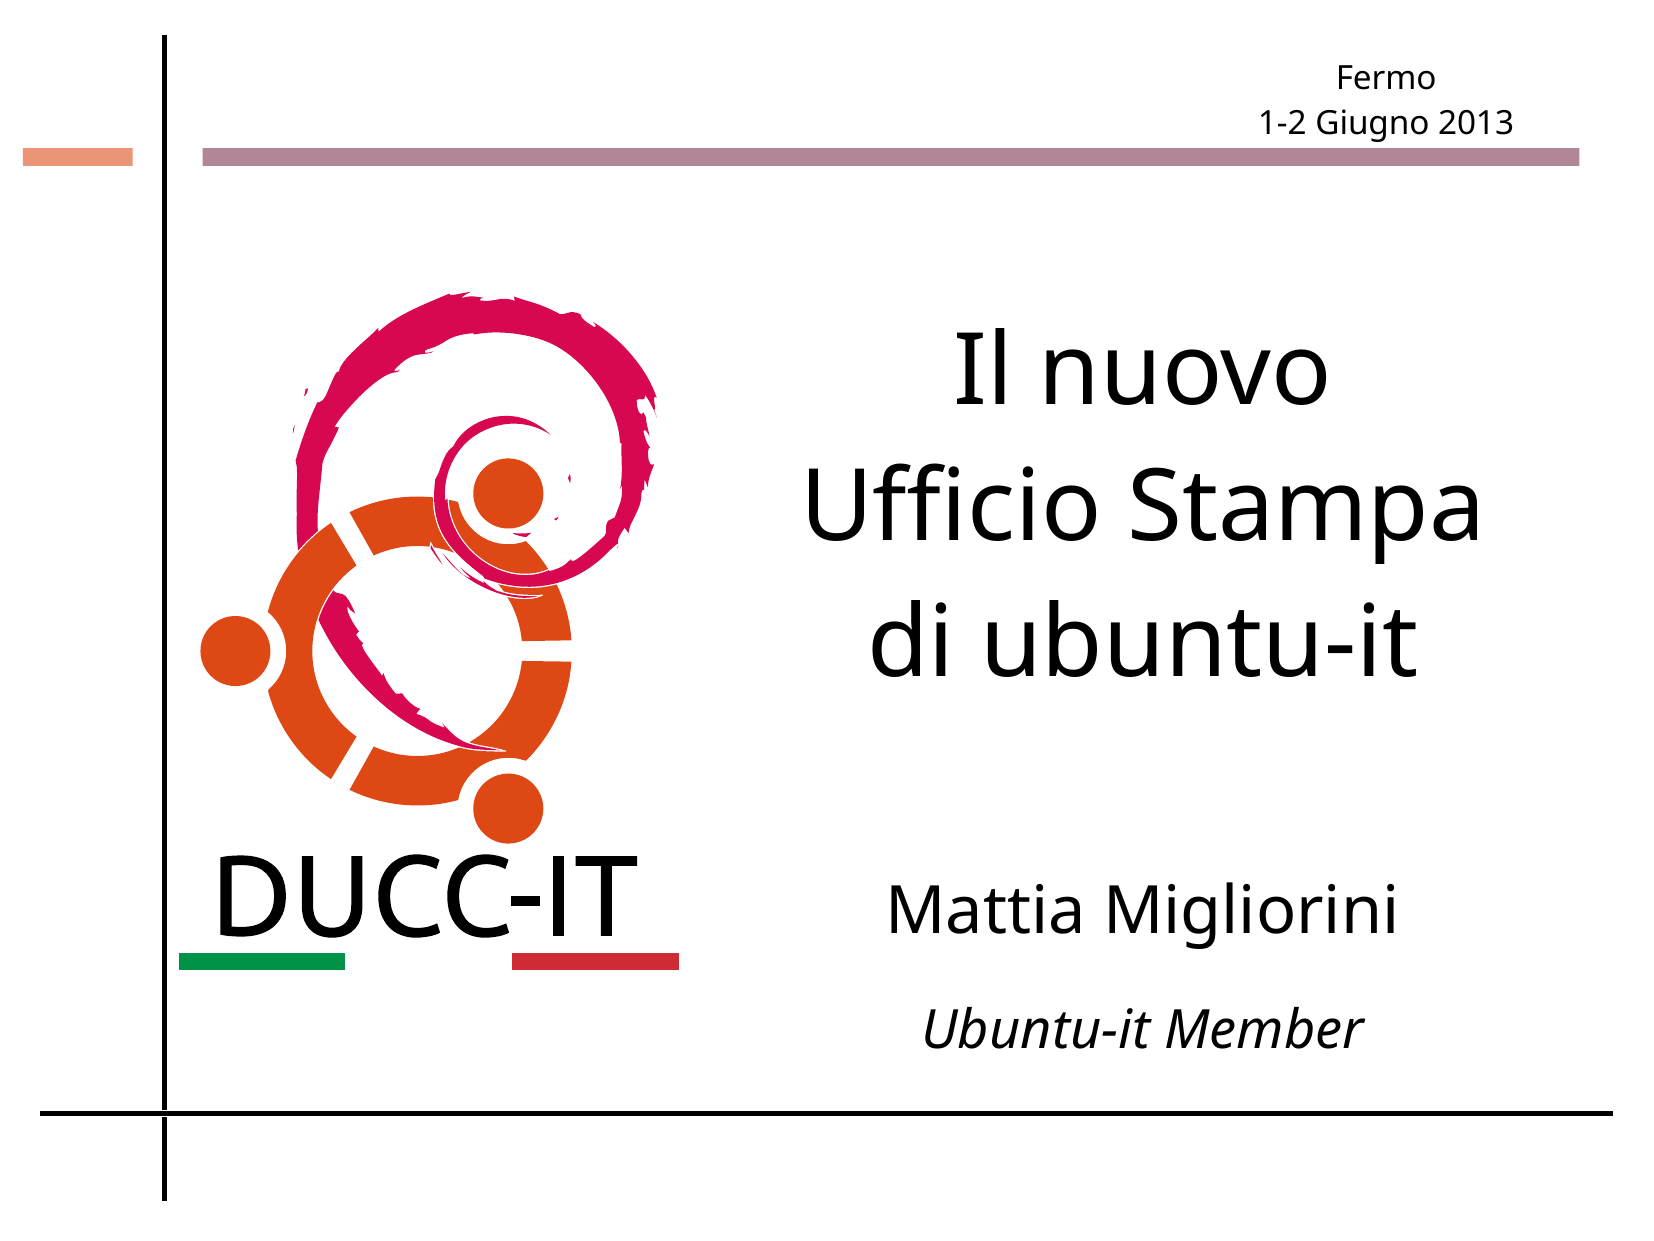

Fermo
1-2 Giugno 2013
Il nuovo
Ufficio Stampa di ubuntu-it
Mattia Migliorini
Ubuntu-it Member